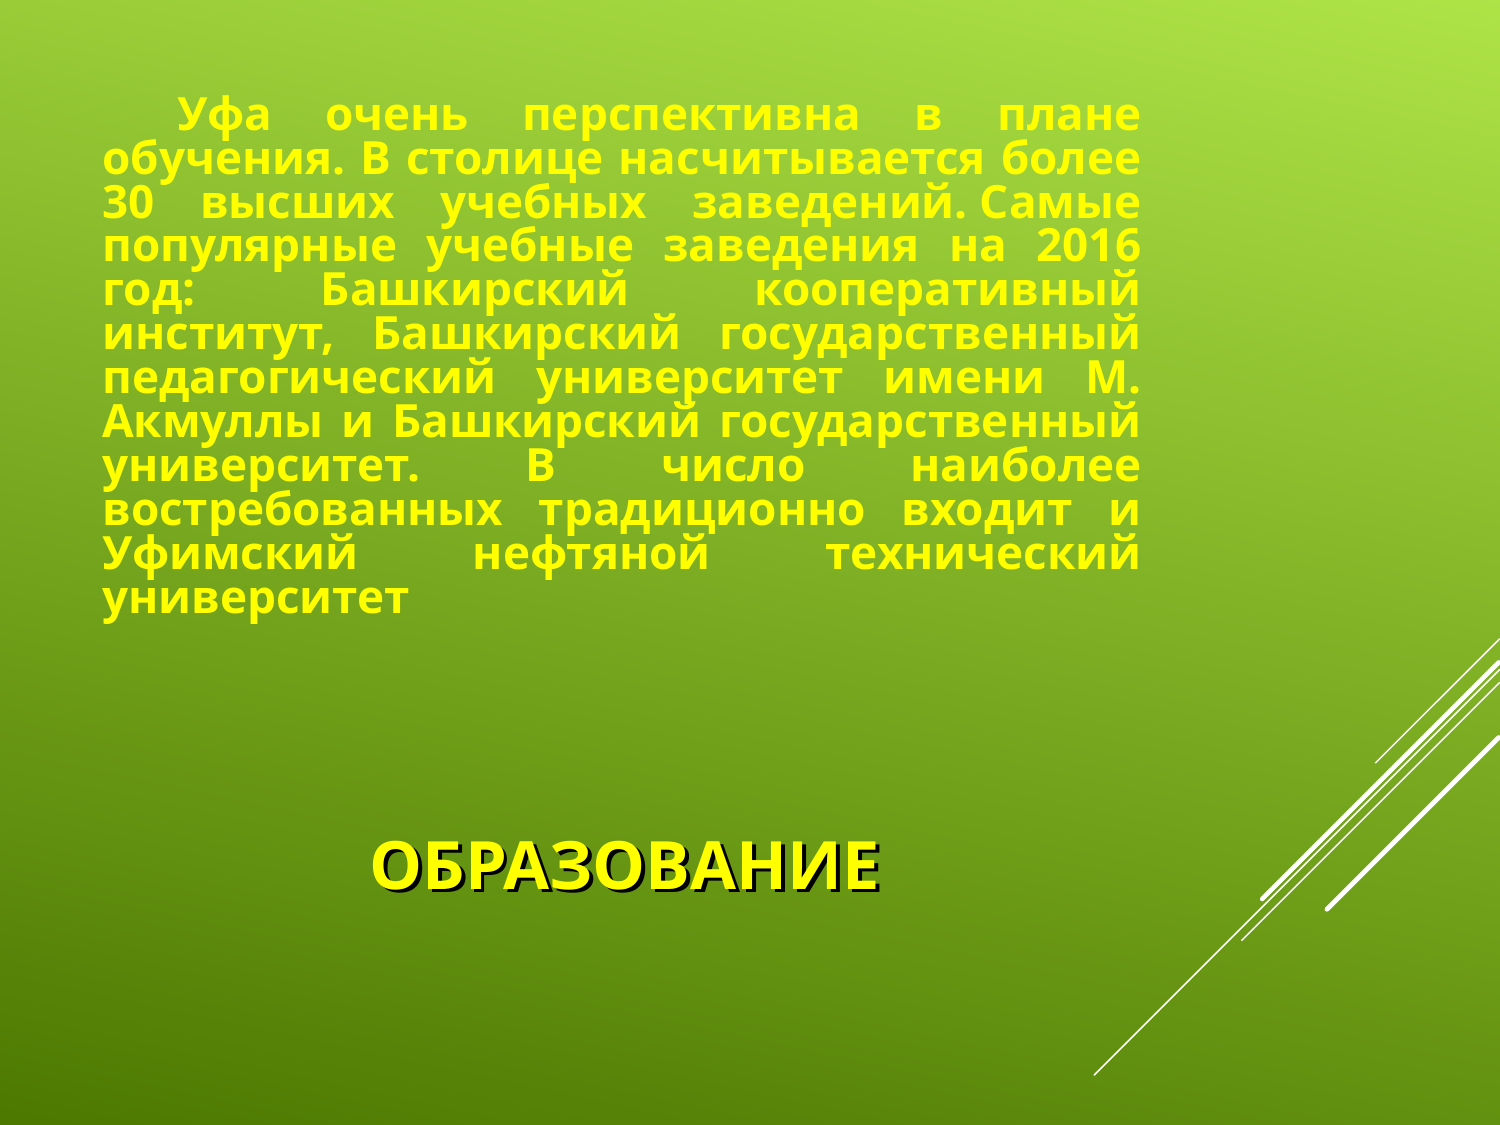

Уфа очень перспективна в плане обучения. В столице насчитывается более 30 высших учебных заведений. Самые популярные учебные заведения на 2016 год: Башкирский кооперативный институт, Башкирский государственный педагогический университет имени М. Акмуллы и Башкирский государственный университет. В число наиболее востребованных традиционно входит и Уфимский нефтяной технический университет
# Образование